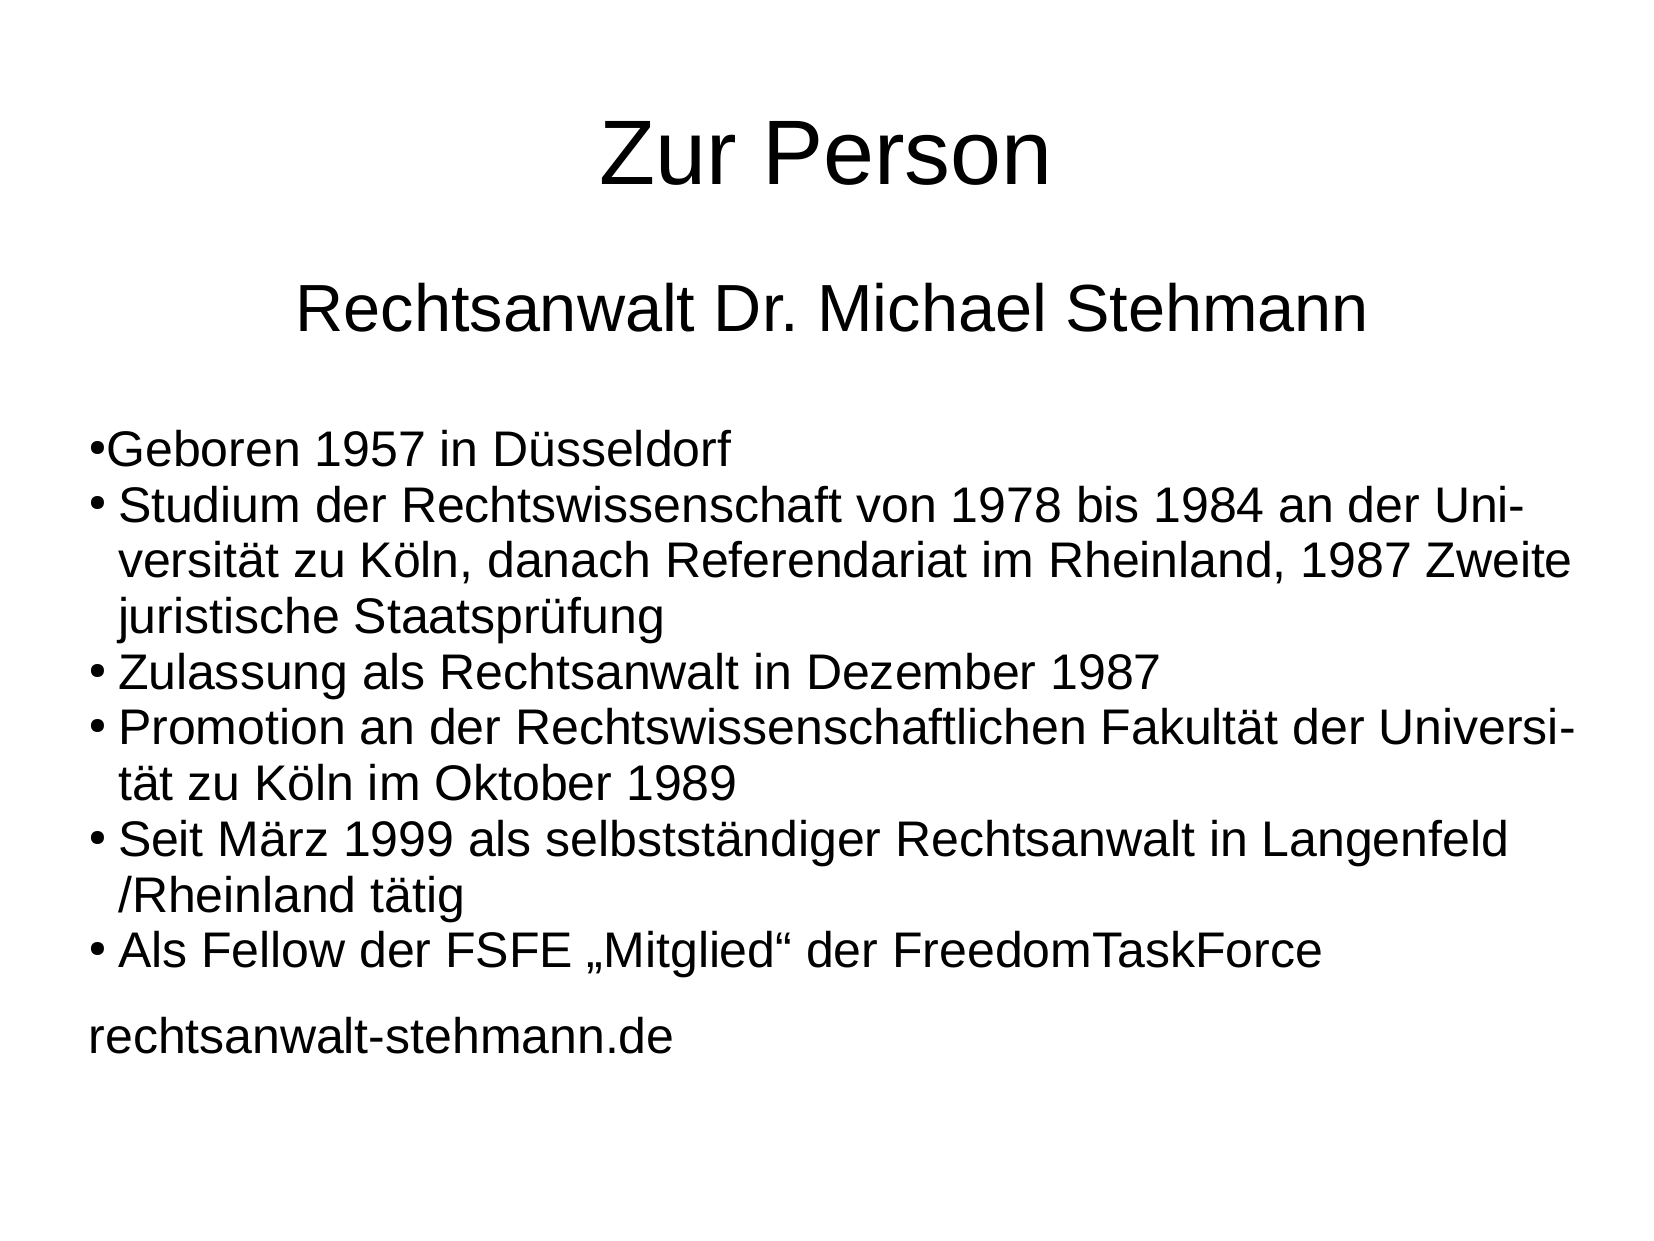

Zur Person
# Rechtsanwalt Dr. Michael Stehmann
Geboren 1957 in Düsseldorf
Studium der Rechtswissenschaft von 1978 bis 1984 an der Uni-versität zu Köln, danach Referendariat im Rheinland, 1987 Zweite juristische Staatsprüfung
Zulassung als Rechtsanwalt in Dezember 1987
Promotion an der Rechtswissenschaftlichen Fakultät der Universi-tät zu Köln im Oktober 1989
Seit März 1999 als selbstständiger Rechtsanwalt in Langenfeld /Rheinland tätig
Als Fellow der FSFE „Mitglied“ der FreedomTaskForce
rechtsanwalt-stehmann.de